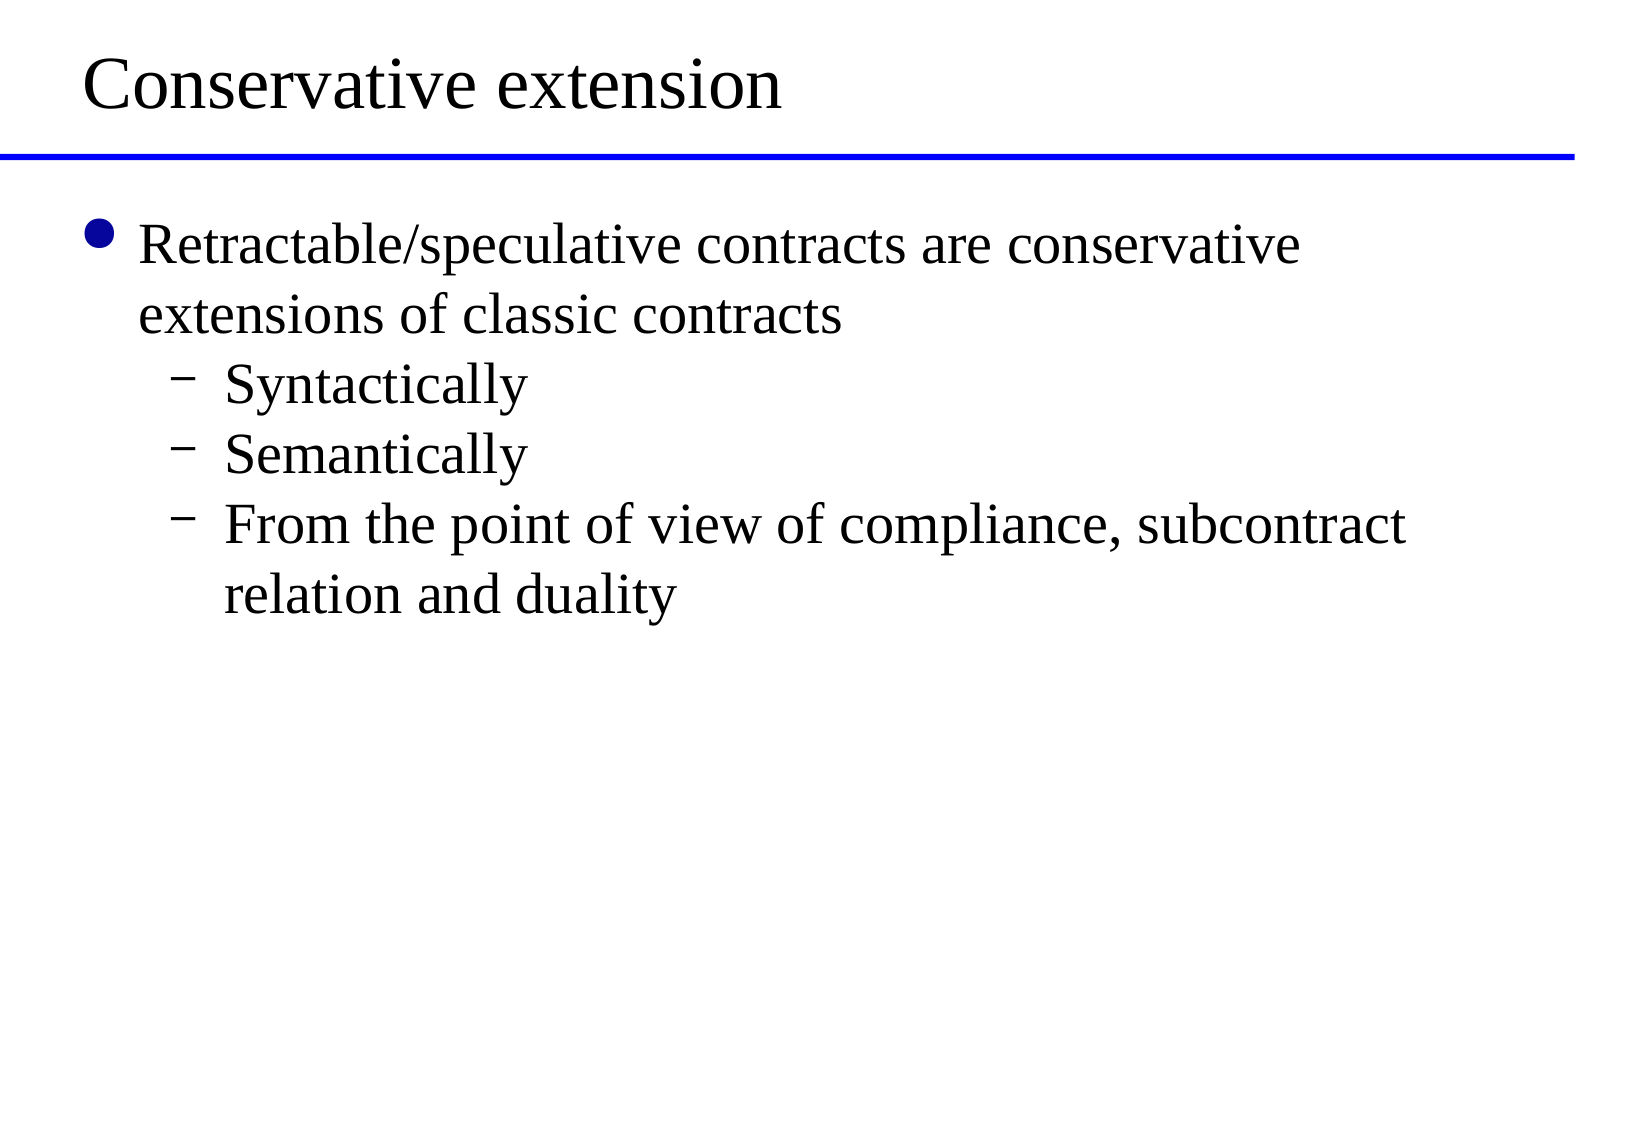

# Conservative extension
Retractable/speculative contracts are conservative extensions of classic contracts
Syntactically
Semantically
From the point of view of compliance, subcontract relation and duality